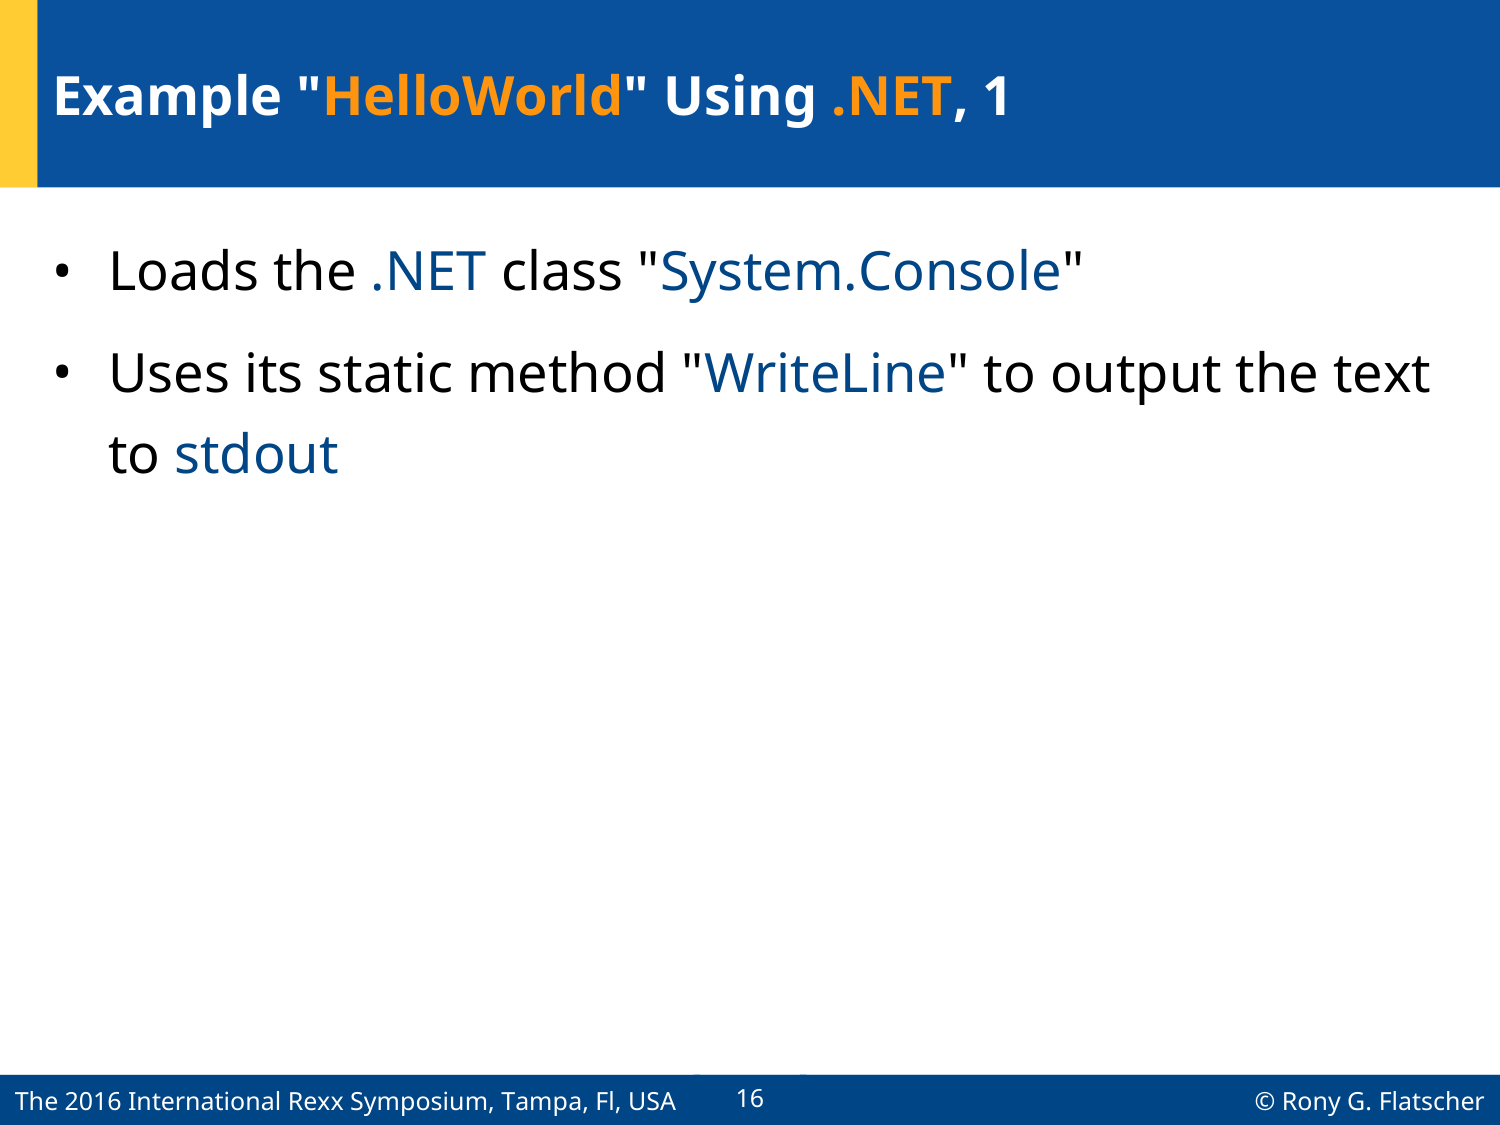

# Example "HelloWorld" Using .NET, 1
Loads the .NET class "System.Console"
Uses its static method "WriteLine" to output the text to stdout